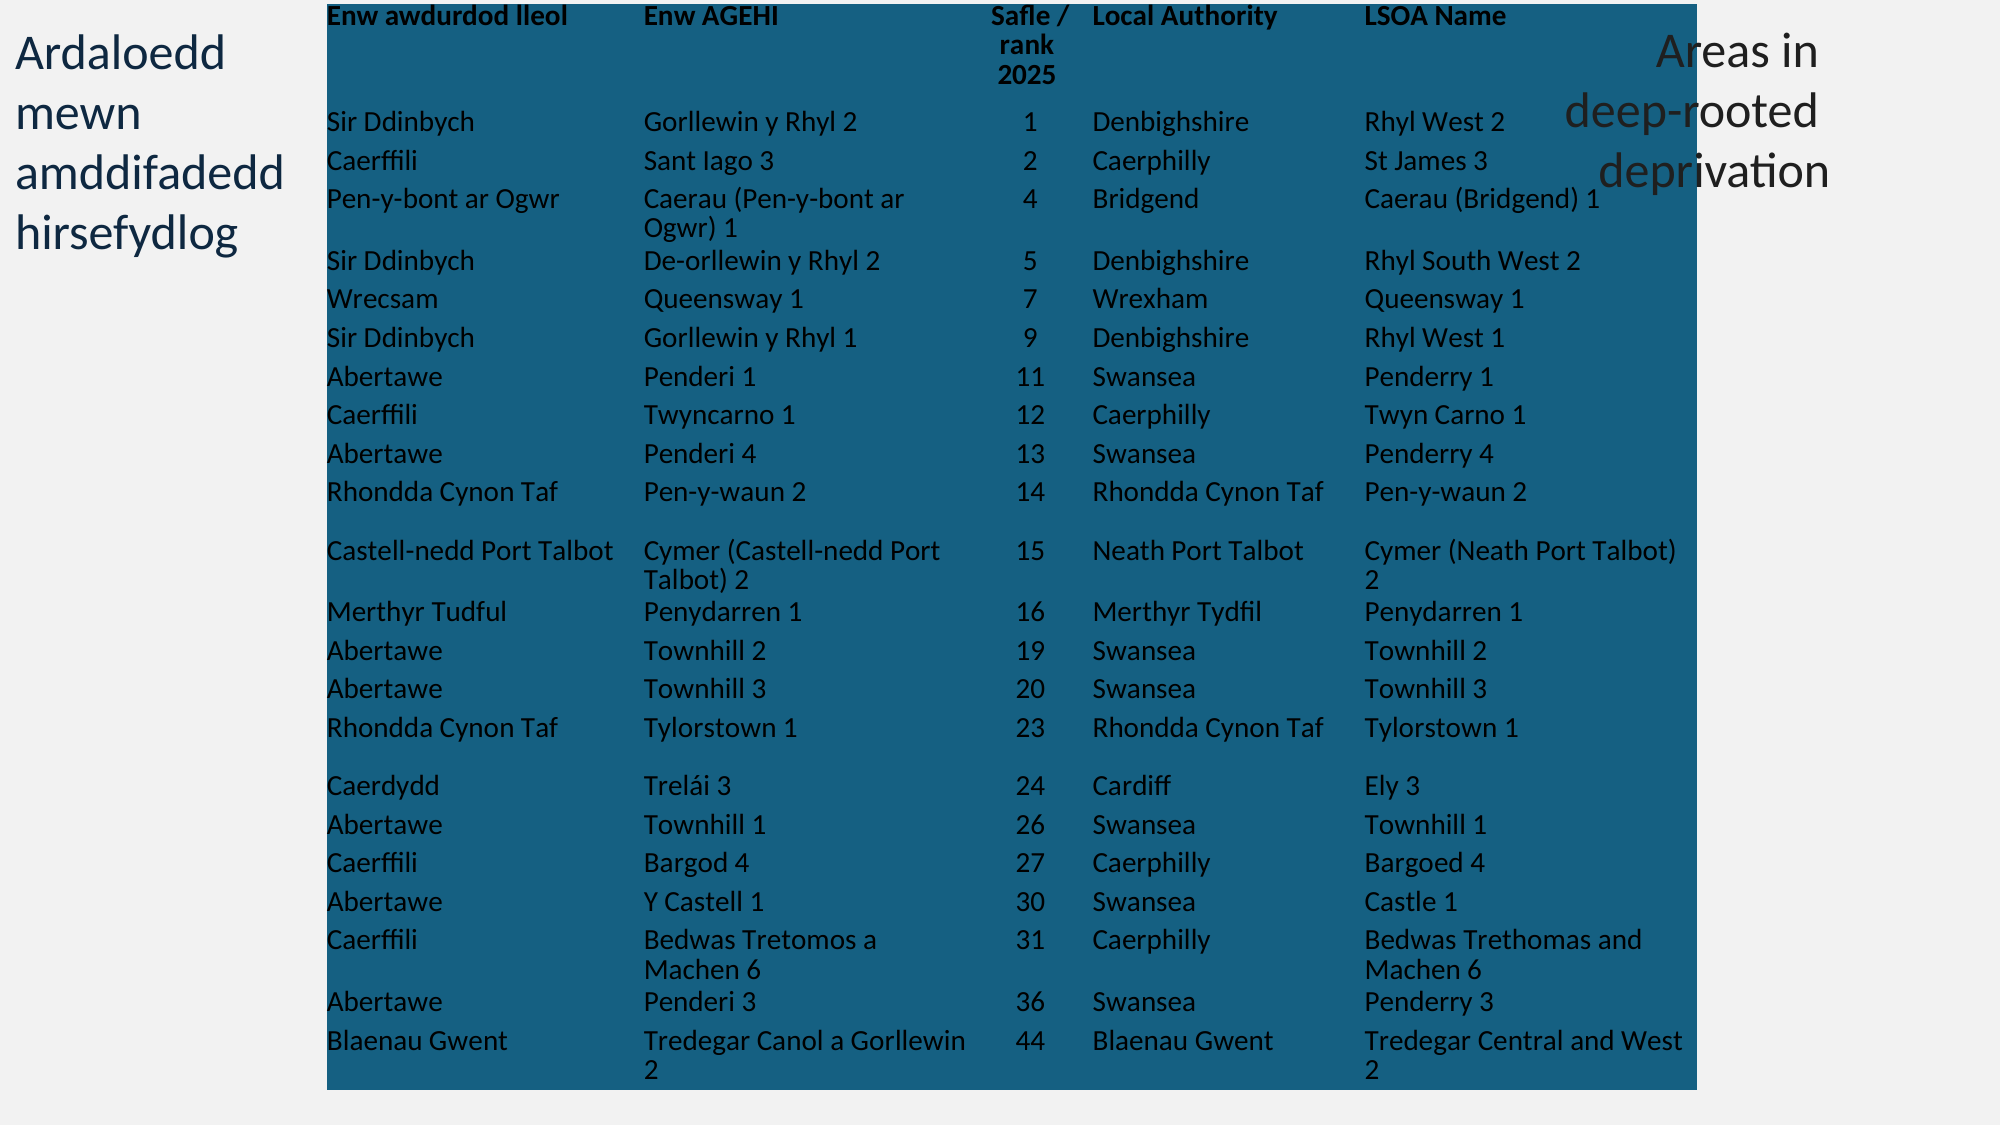

| Enw awdurdod lleol | Enw AGEHI | Safle / rank 2025 | Local Authority | LSOA Name |
| --- | --- | --- | --- | --- |
| Sir Ddinbych | Gorllewin y Rhyl 2 | 1 | Denbighshire | Rhyl West 2 |
| Caerffili | Sant Iago 3 | 2 | Caerphilly | St James 3 |
| Pen-y-bont ar Ogwr | Caerau (Pen-y-bont ar Ogwr) 1 | 4 | Bridgend | Caerau (Bridgend) 1 |
| Sir Ddinbych | De-orllewin y Rhyl 2 | 5 | Denbighshire | Rhyl South West 2 |
| Wrecsam | Queensway 1 | 7 | Wrexham | Queensway 1 |
| Sir Ddinbych | Gorllewin y Rhyl 1 | 9 | Denbighshire | Rhyl West 1 |
| Abertawe | Penderi 1 | 11 | Swansea | Penderry 1 |
| Caerffili | Twyncarno 1 | 12 | Caerphilly | Twyn Carno 1 |
| Abertawe | Penderi 4 | 13 | Swansea | Penderry 4 |
| Rhondda Cynon Taf | Pen-y-waun 2 | 14 | Rhondda Cynon Taf | Pen-y-waun 2 |
| Castell-nedd Port Talbot | Cymer (Castell-nedd Port Talbot) 2 | 15 | Neath Port Talbot | Cymer (Neath Port Talbot) 2 |
| Merthyr Tudful | Penydarren 1 | 16 | Merthyr Tydfil | Penydarren 1 |
| Abertawe | Townhill 2 | 19 | Swansea | Townhill 2 |
| Abertawe | Townhill 3 | 20 | Swansea | Townhill 3 |
| Rhondda Cynon Taf | Tylorstown 1 | 23 | Rhondda Cynon Taf | Tylorstown 1 |
| Caerdydd | Trelái 3 | 24 | Cardiff | Ely 3 |
| Abertawe | Townhill 1 | 26 | Swansea | Townhill 1 |
| Caerffili | Bargod 4 | 27 | Caerphilly | Bargoed 4 |
| Abertawe | Y Castell 1 | 30 | Swansea | Castle 1 |
| Caerffili | Bedwas Tretomos a Machen 6 | 31 | Caerphilly | Bedwas Trethomas and Machen 6 |
| Abertawe | Penderi 3 | 36 | Swansea | Penderry 3 |
| Blaenau Gwent | Tredegar Canol a Gorllewin 2 | 44 | Blaenau Gwent | Tredegar Central and West 2 |
Areas in
deep-rooted
deprivation
Ardaloedd
mewn
amddifadedd
hirsefydlog